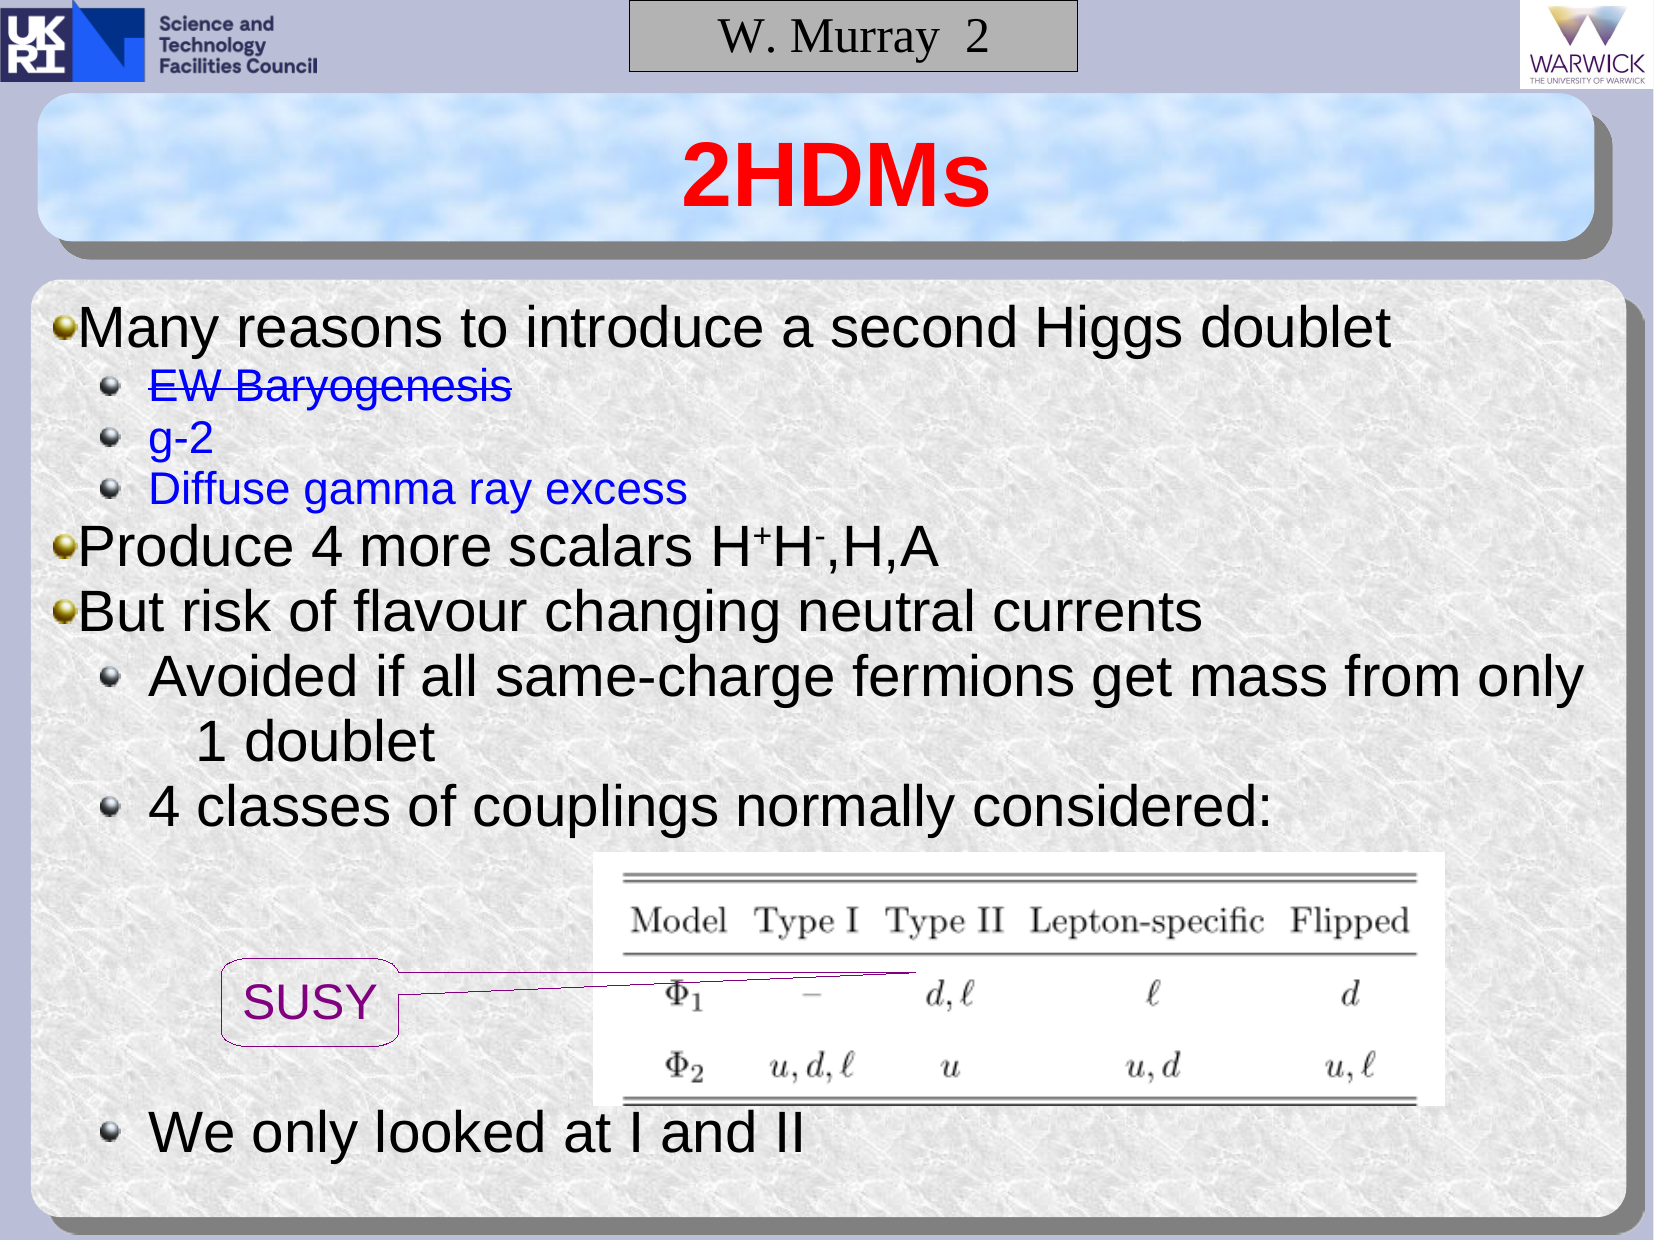

# 2HDMs
Many reasons to introduce a second Higgs doublet
EW Baryogenesis
g-2
Diffuse gamma ray excess
Produce 4 more scalars H+H-,H,A
But risk of flavour changing neutral currents
Avoided if all same-charge fermions get mass from only 1 doublet
4 classes of couplings normally considered:
We only looked at I and II
SUSY